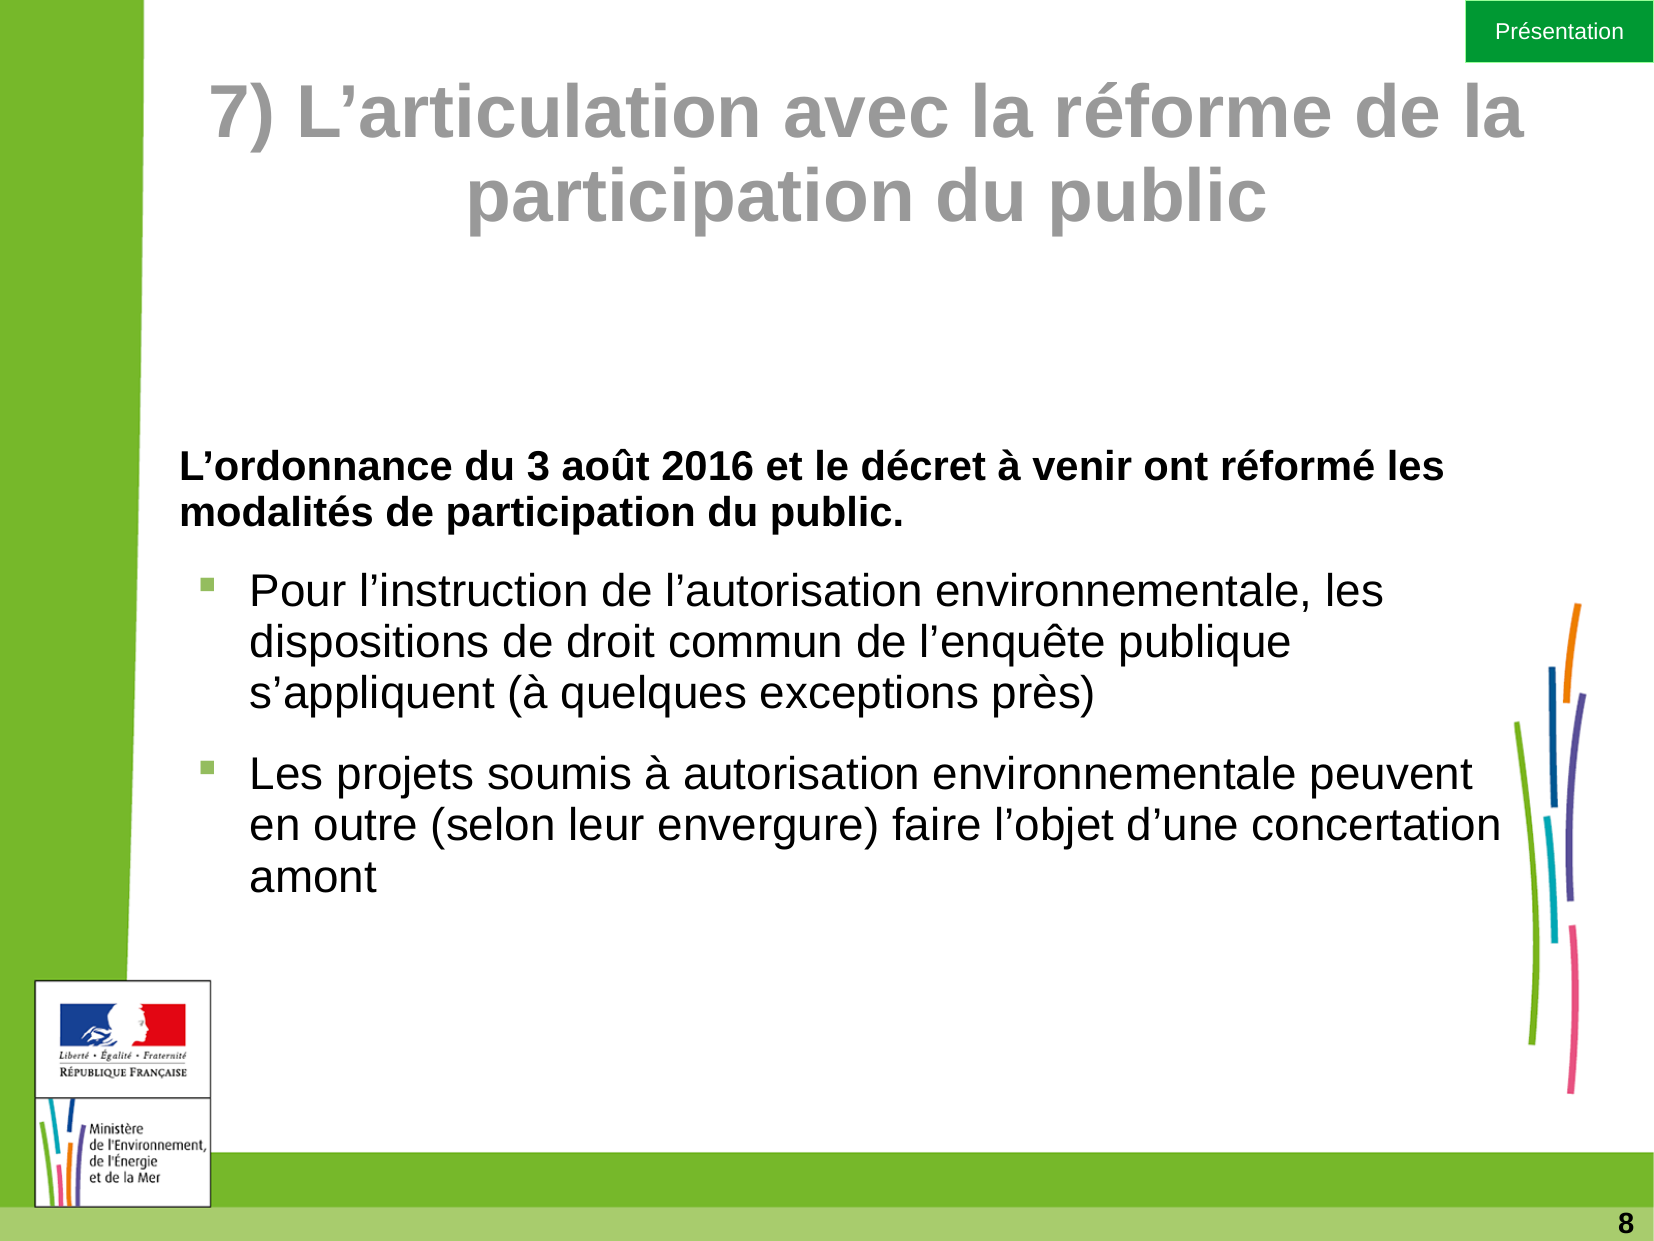

# 7) L’articulation avec la réforme de la participation du public
Présentation
L’ordonnance du 3 août 2016 et le décret à venir ont réformé les modalités de participation du public.
Pour l’instruction de l’autorisation environnementale, les dispositions de droit commun de l’enquête publique s’appliquent (à quelques exceptions près)
Les projets soumis à autorisation environnementale peuvent en outre (selon leur envergure) faire l’objet d’une concertation amont